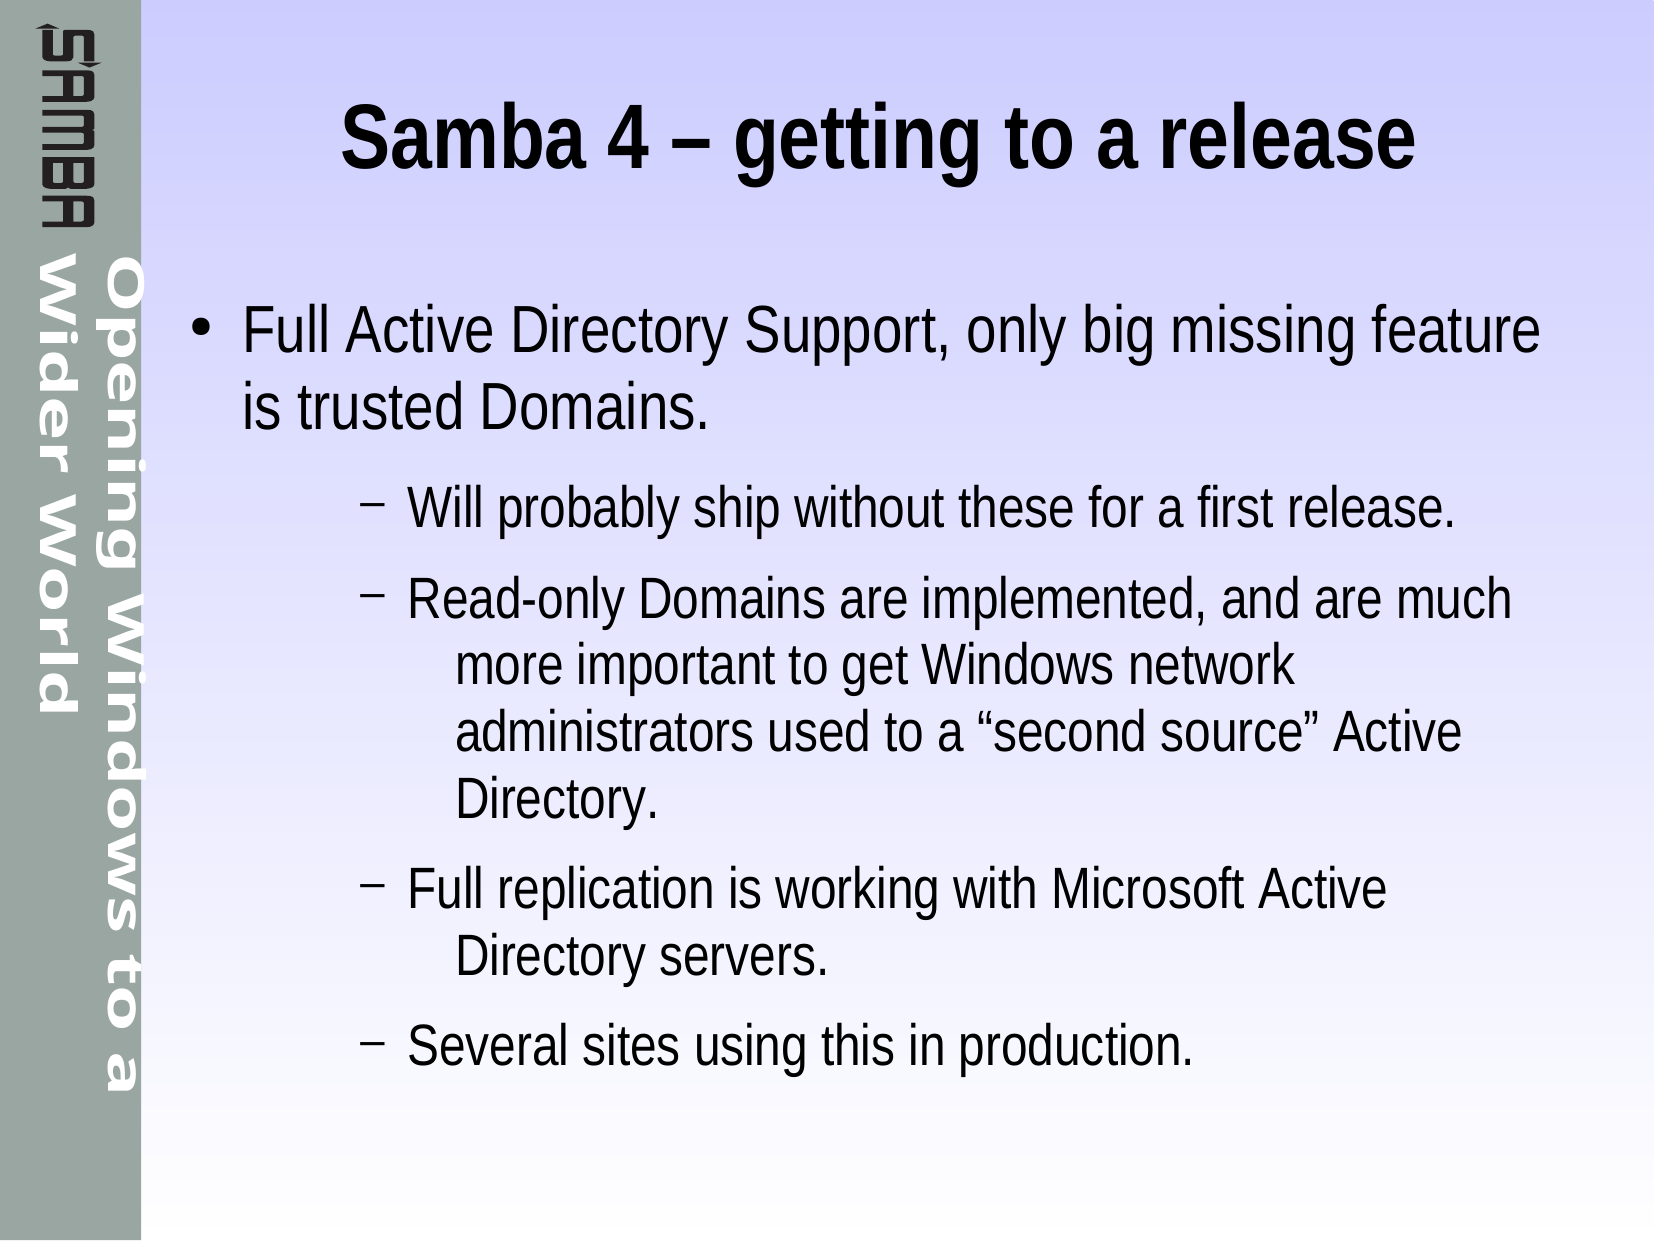

# Samba 4 – getting to a release
Full Active Directory Support, only big missing feature is trusted Domains.
Will probably ship without these for a first release.
Read-only Domains are implemented, and are much more important to get Windows network administrators used to a “second source” Active Directory.
Full replication is working with Microsoft Active Directory servers.
Several sites using this in production.